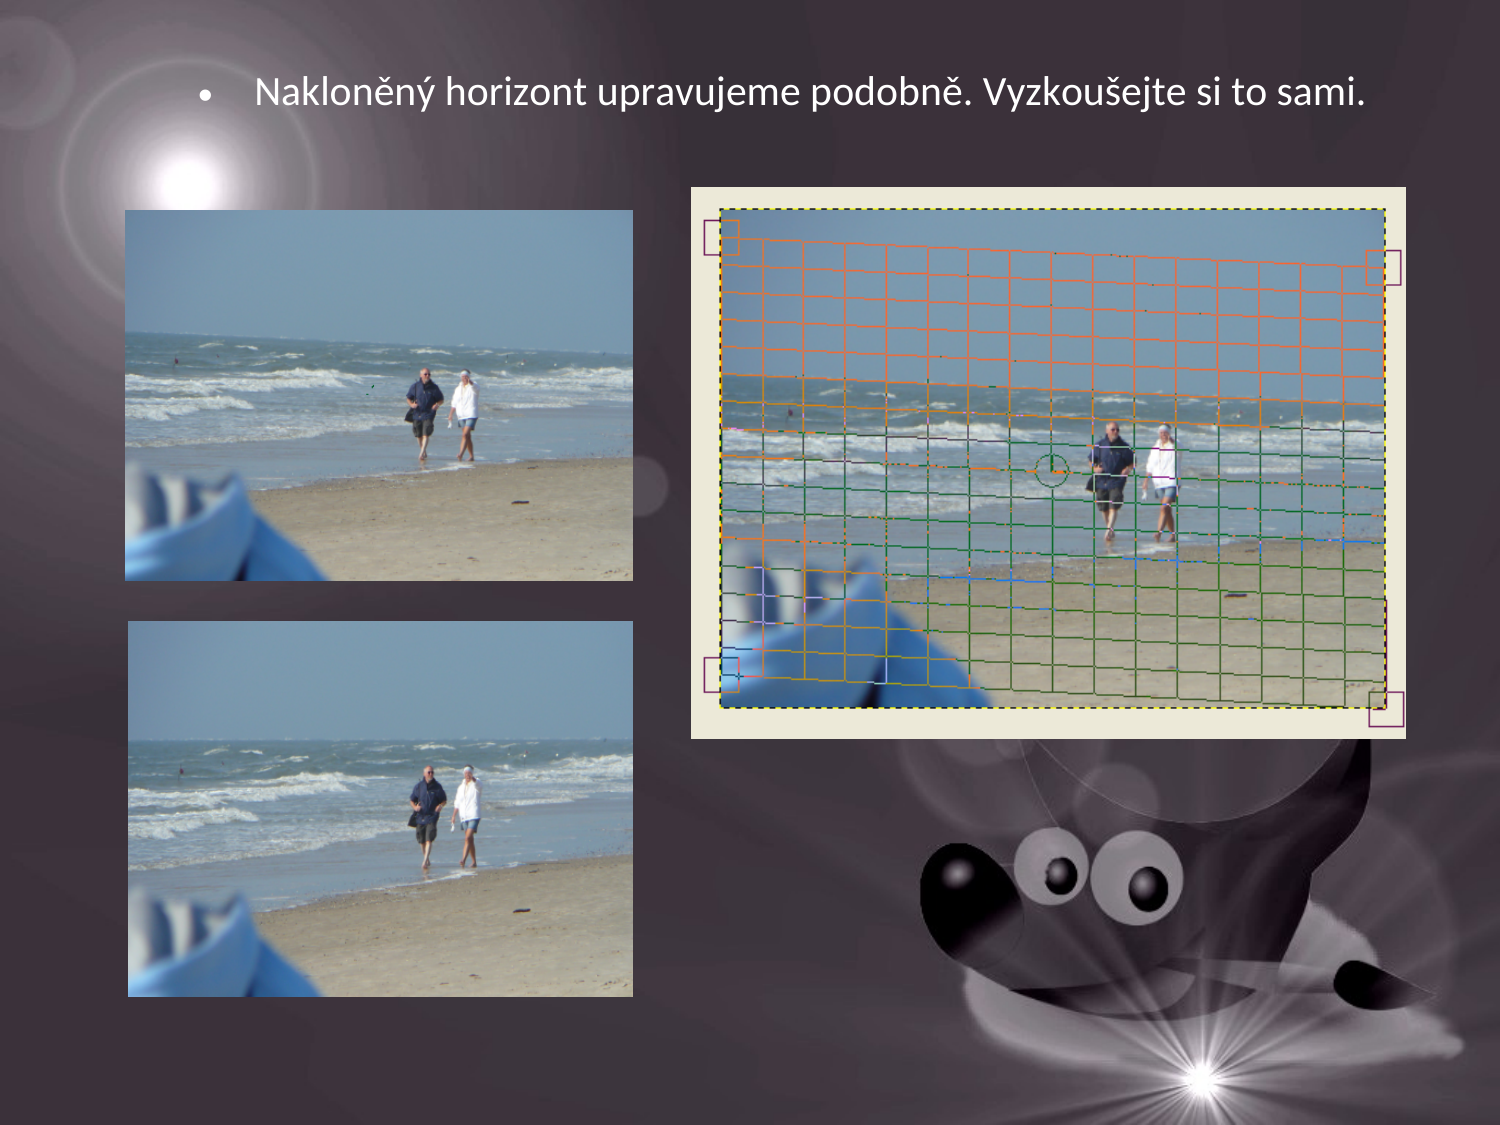

# Nakloněný horizont upravujeme podobně. Vyzkoušejte si to sami.